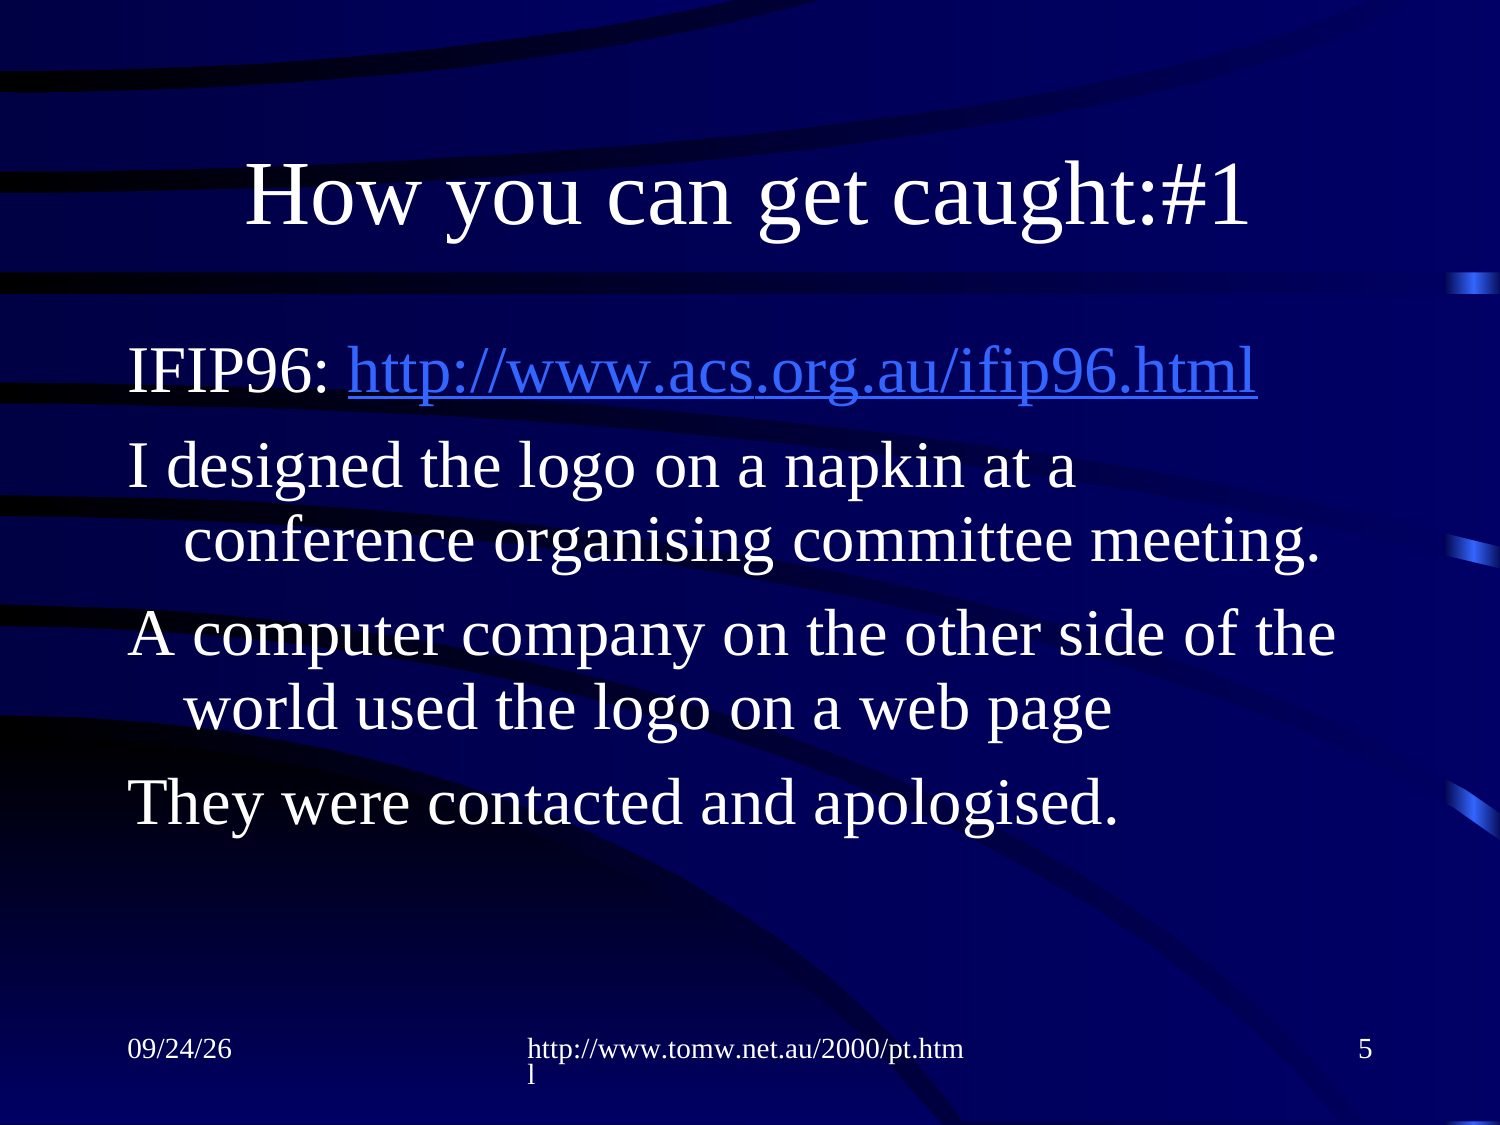

# How you can get caught:#1
IFIP96: http://www.acs.org.au/ifip96.html
I designed the logo on a napkin at a conference organising committee meeting.
A computer company on the other side of the world used the logo on a web page
They were contacted and apologised.
http://www.tomw.net.au/2000/pt.html
5